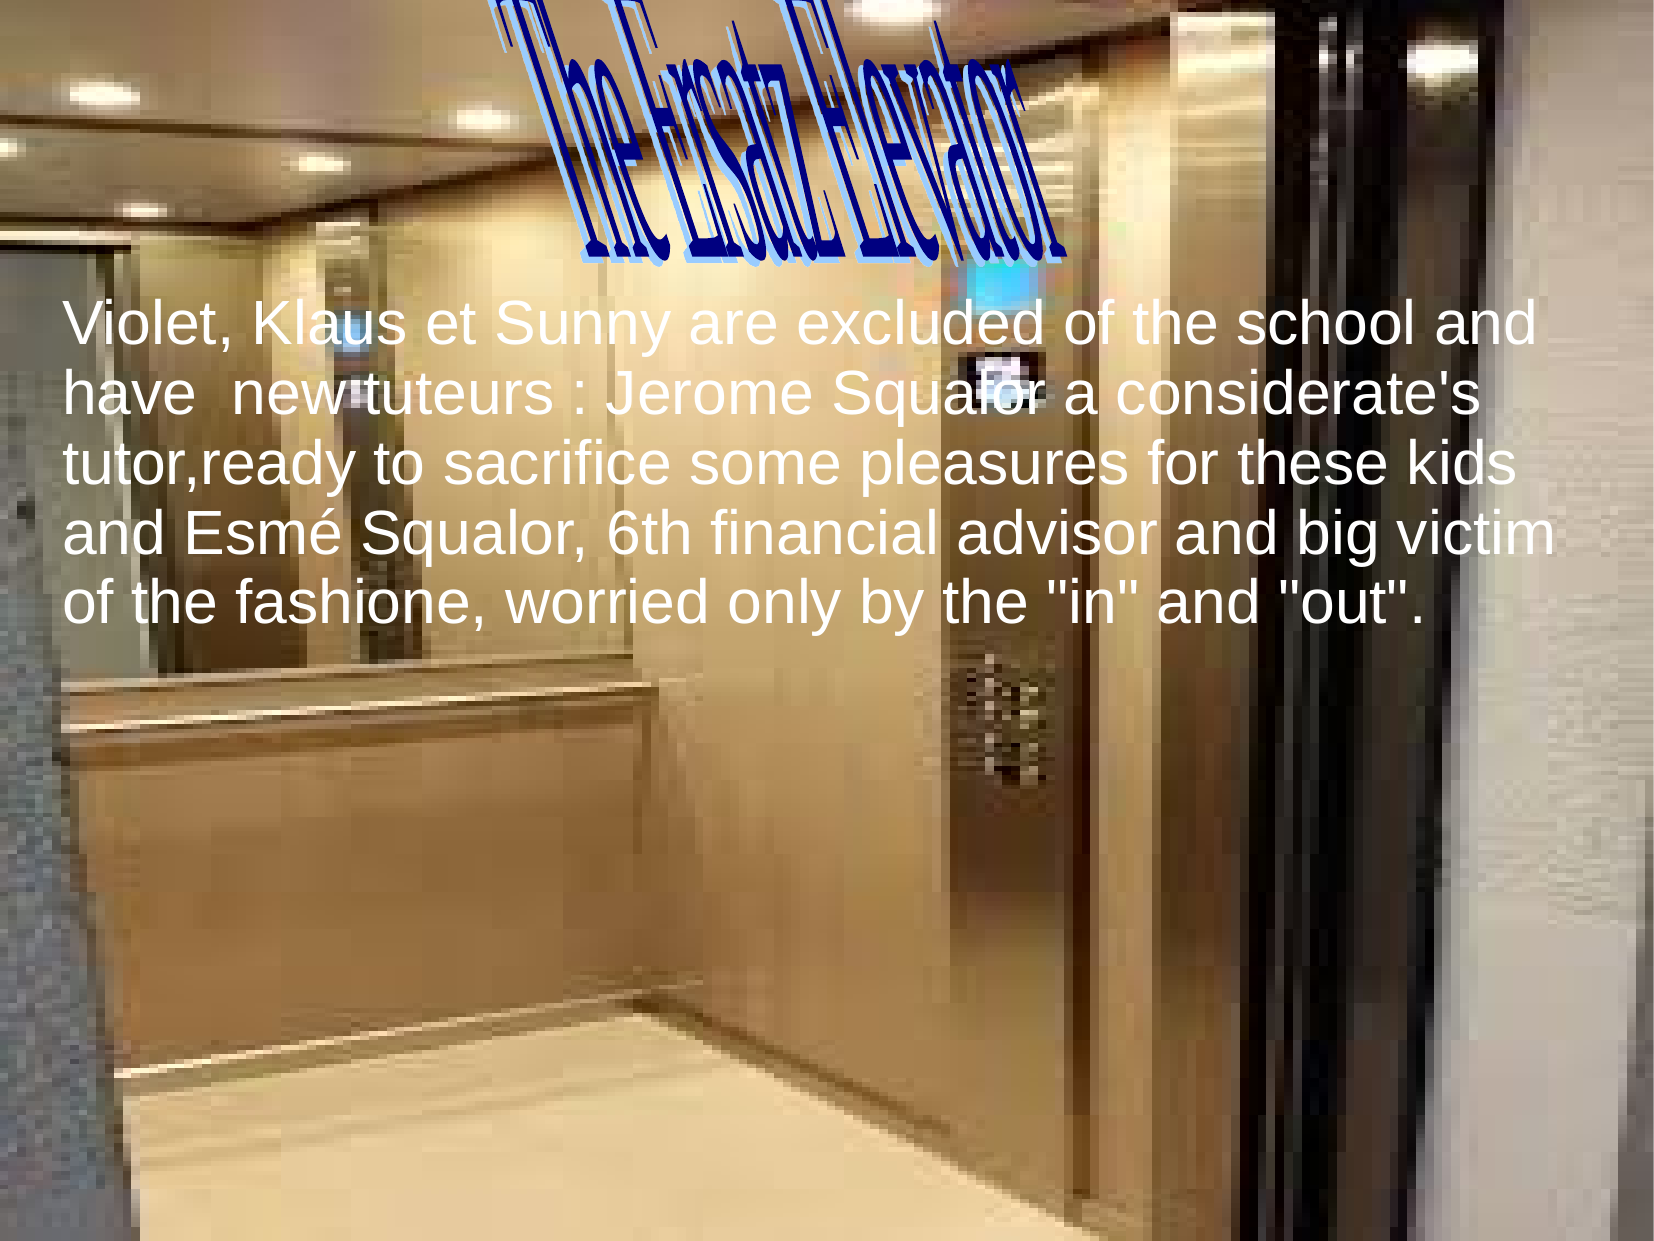

The Ersatz Elevator
Violet, Klaus et Sunny are excluded of the school and have new tuteurs : Jerome Squalor a considerate's tutor,ready to sacrifice some pleasures for these kids and Esmé Squalor, 6th financial advisor and big victim of the fashione, worried only by the "in" and "out".